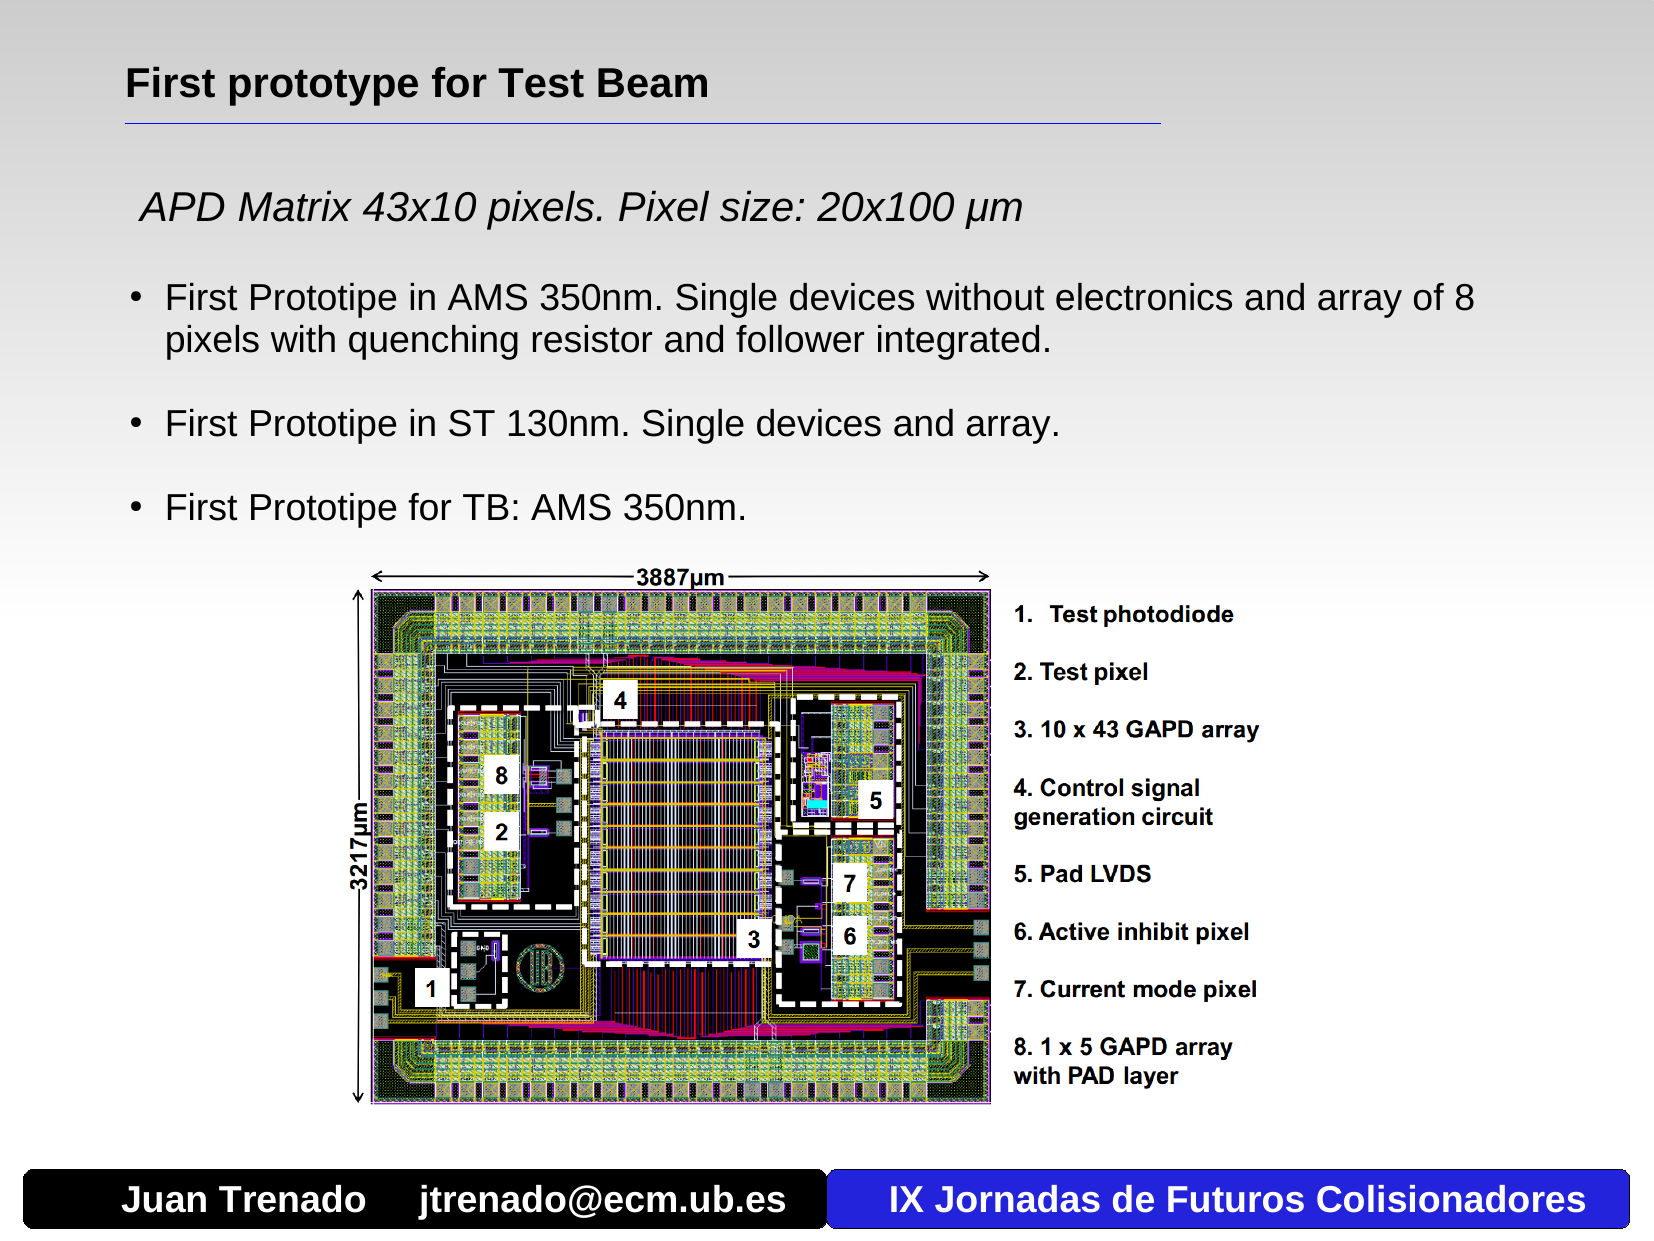

First prototype for Test Beam
APD Matrix 43x10 pixels. Pixel size: 20x100 μm
First Prototipe in AMS 350nm. Single devices without electronics and array of 8 pixels with quenching resistor and follower integrated.
First Prototipe in ST 130nm. Single devices and array.
First Prototipe for TB: AMS 350nm.
Juan Trenado jtrenado@ecm.ub.es
IX Jornadas de Futuros Colisionadores